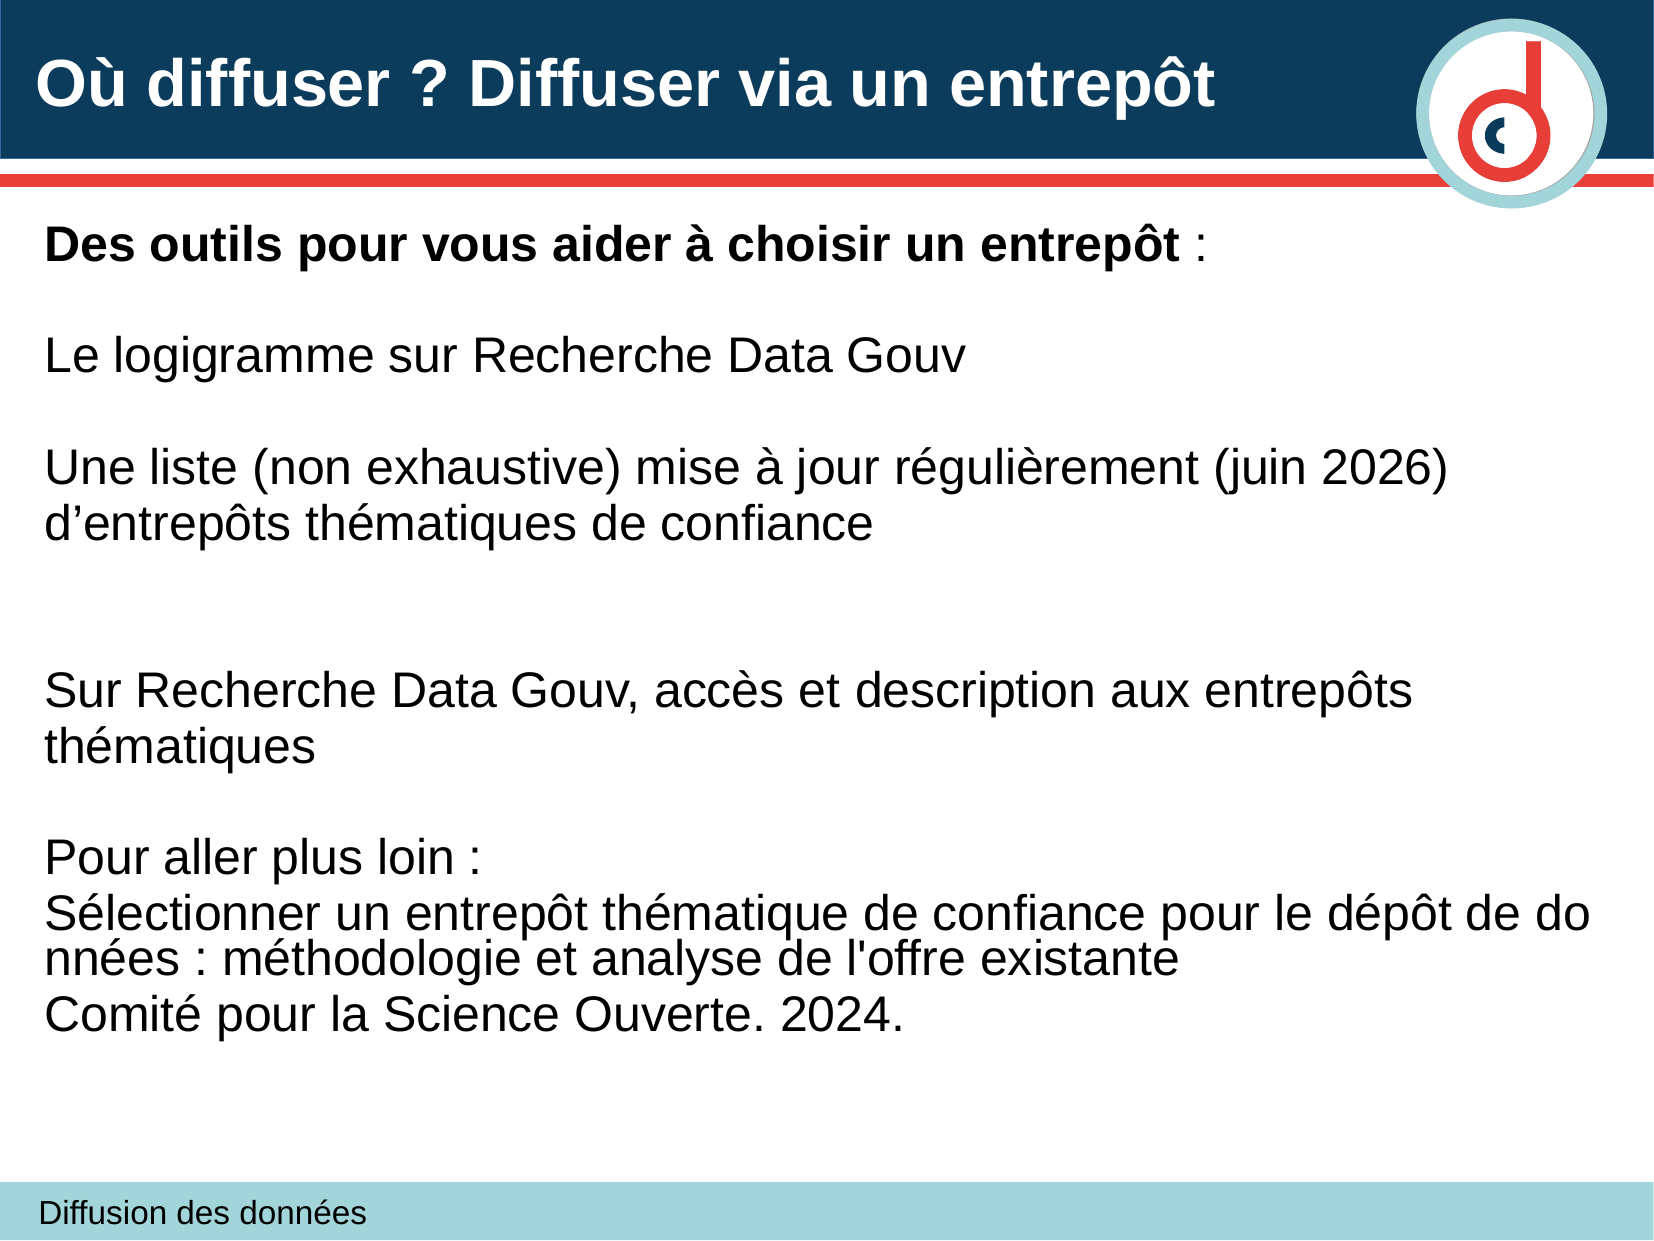

# Où diffuser ? Diffuser via un entrepôt
Des outils pour vous aider à choisir un entrepôt :
Le logigramme sur Recherche Data Gouv
Une liste (non exhaustive) mise à jour régulièrement (juin 2026) d’entrepôts thématiques de confiance
Sur Recherche Data Gouv, accès et description aux entrepôts thématiques
Pour aller plus loin :
Sélectionner un entrepôt thématique de confiance pour le dépôt de données : méthodologie et analyse de l'offre existanteComité pour la Science Ouverte. 2024.
Diffusion des données